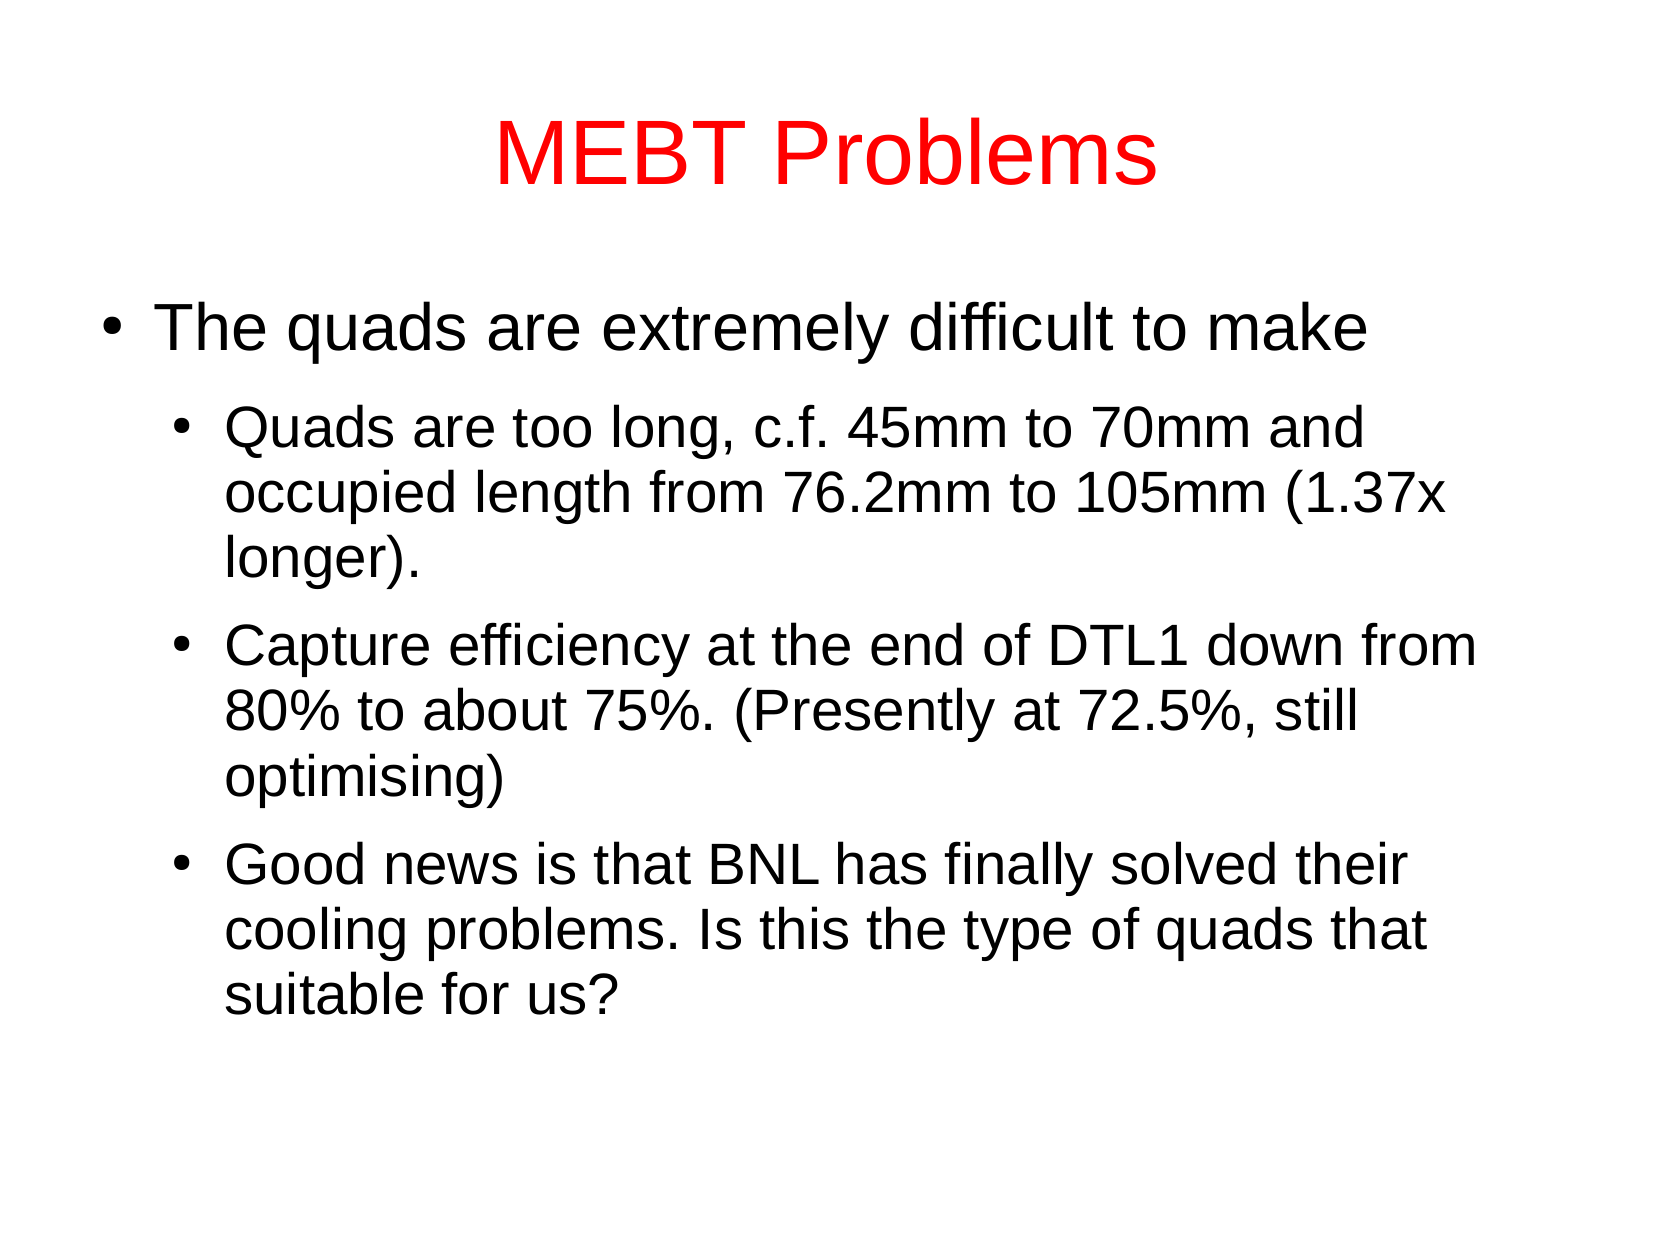

# MEBT Problems
The quads are extremely difficult to make
Quads are too long, c.f. 45mm to 70mm and occupied length from 76.2mm to 105mm (1.37x longer).
Capture efficiency at the end of DTL1 down from 80% to about 75%. (Presently at 72.5%, still optimising)
Good news is that BNL has finally solved their cooling problems. Is this the type of quads that suitable for us?